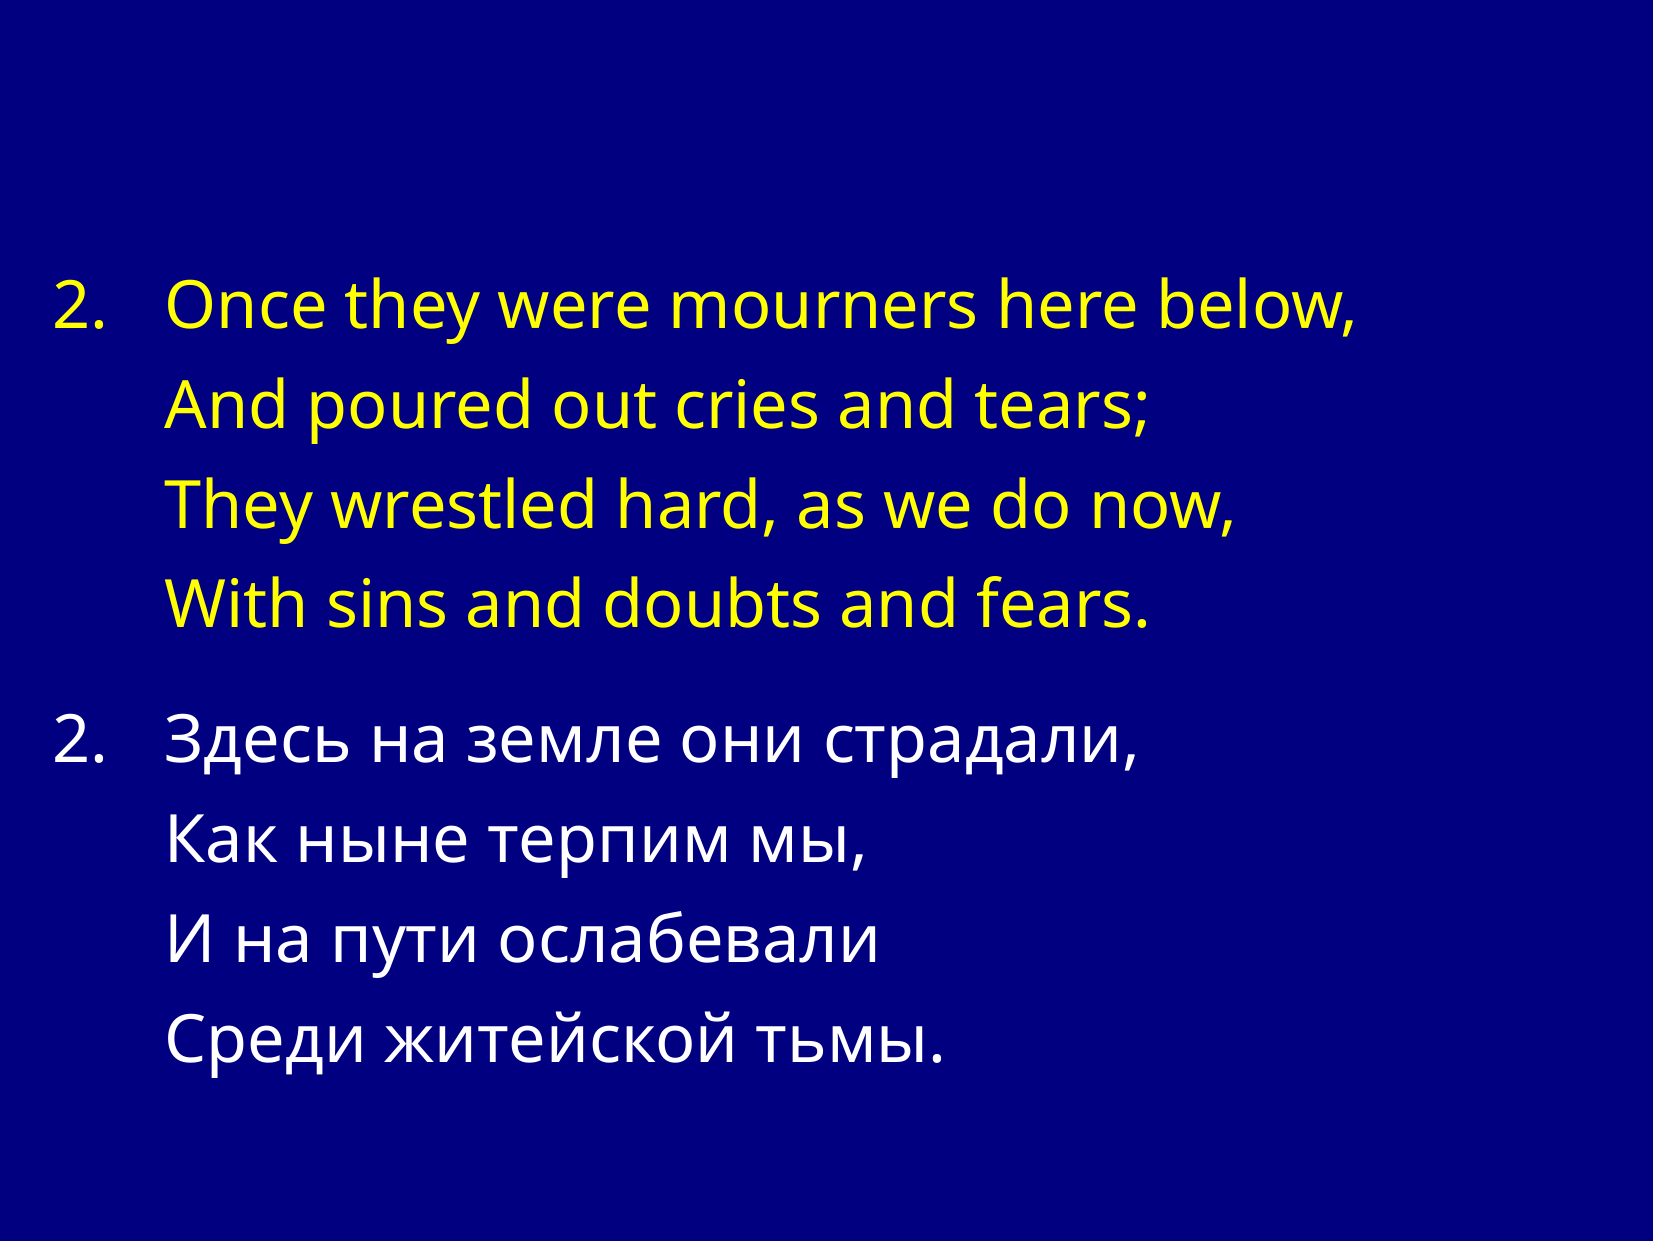

2.	Once they were mourners here below,
	And poured out cries and tears;
	They wrestled hard, as we do now,
	With sins and doubts and fears.
2.	Здесь на земле они страдали,
	Как ныне терпим мы,
	И на пути ослабевали
	Среди житейской тьмы.